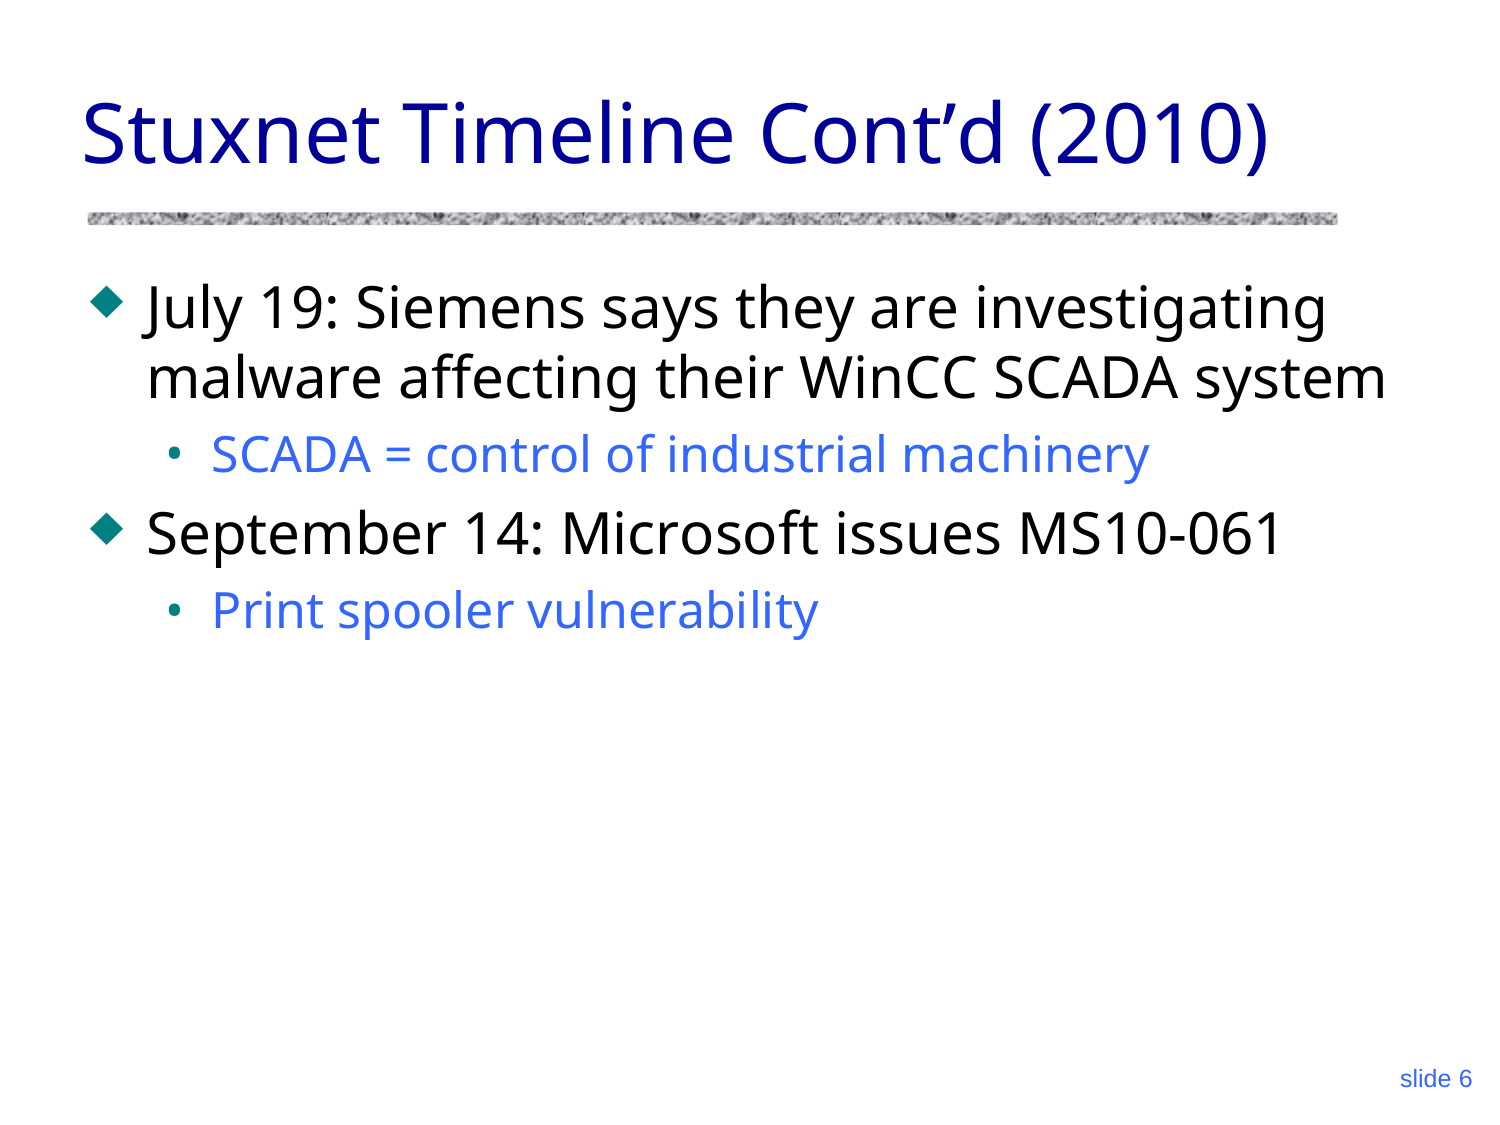

# Stuxnet Timeline Cont’d (2010)
July 19: Siemens says they are investigating malware affecting their WinCC SCADA system
SCADA = control of industrial machinery
September 14: Microsoft issues MS10-061
Print spooler vulnerability
slide